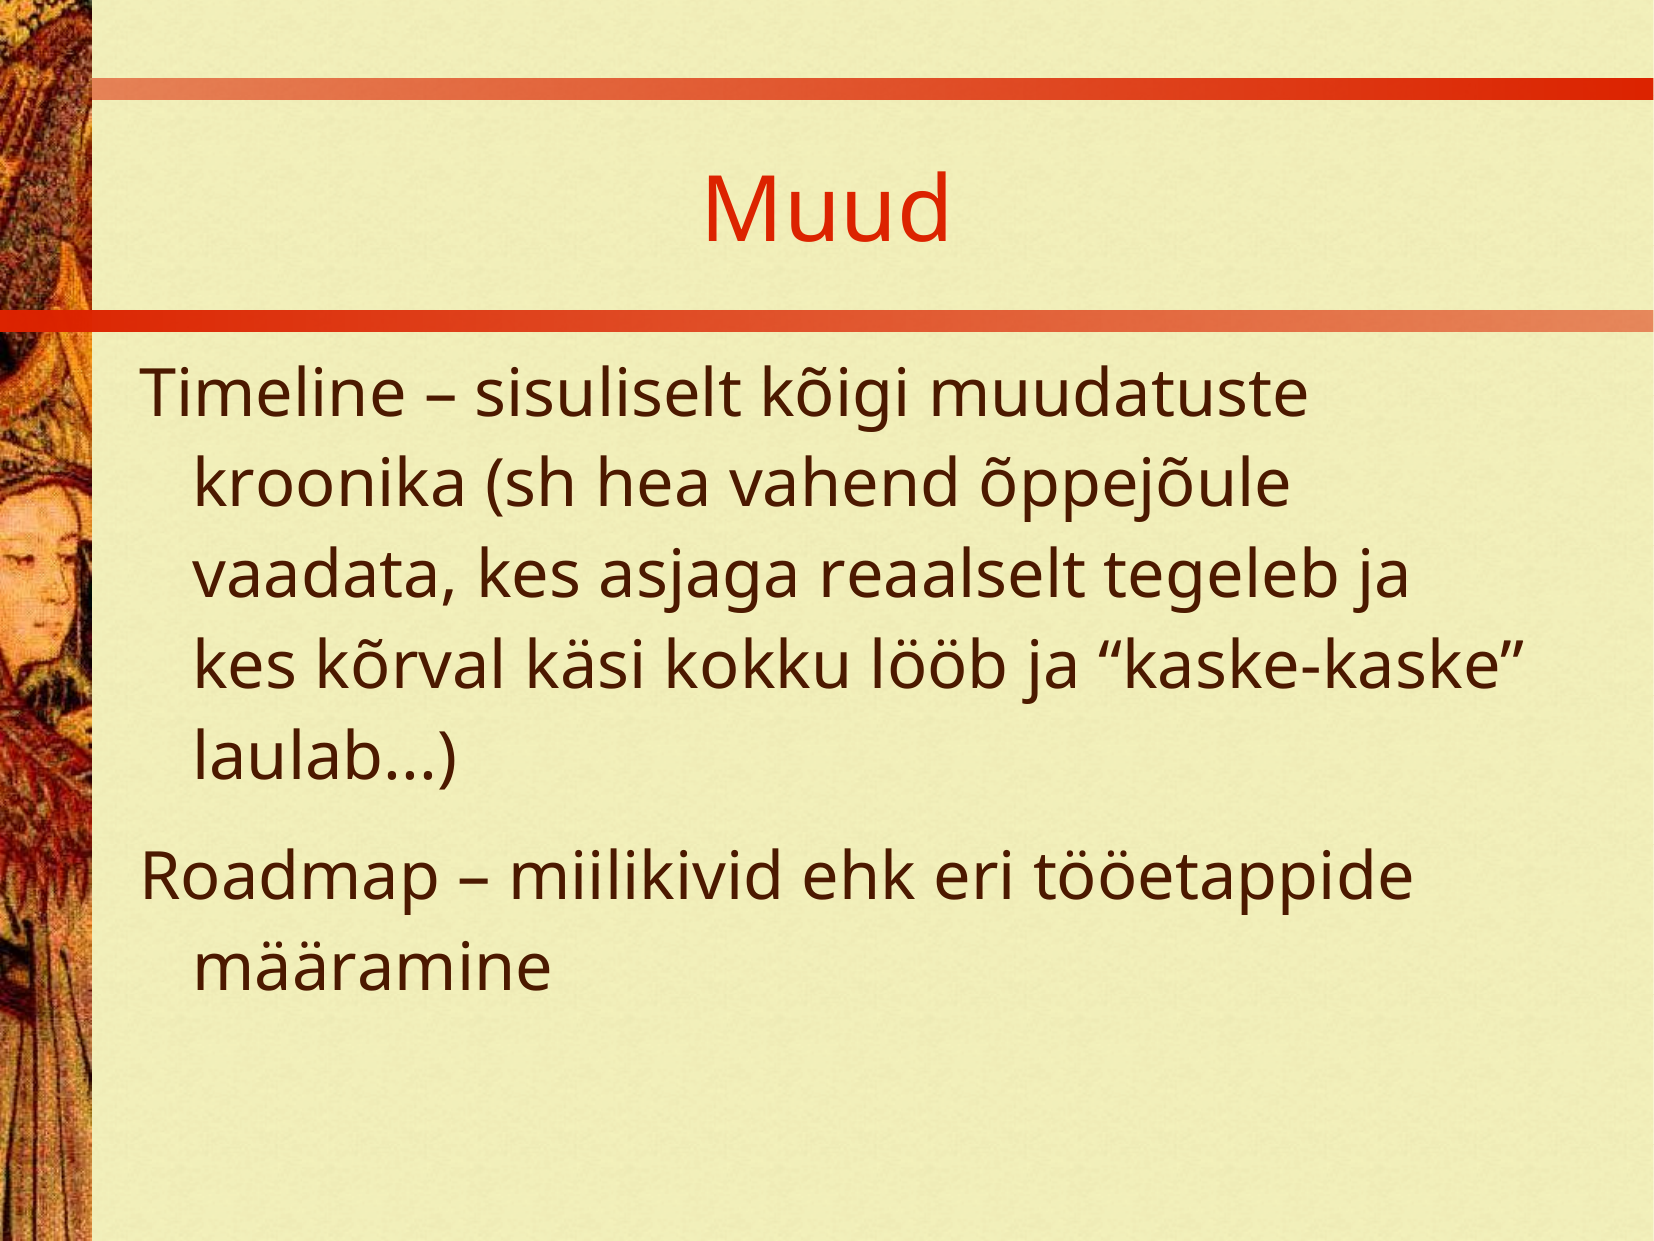

# Muud
Timeline – sisuliselt kõigi muudatuste kroonika (sh hea vahend õppejõule vaadata, kes asjaga reaalselt tegeleb ja kes kõrval käsi kokku lööb ja “kaske-kaske” laulab...)
Roadmap – miilikivid ehk eri tööetappide määramine